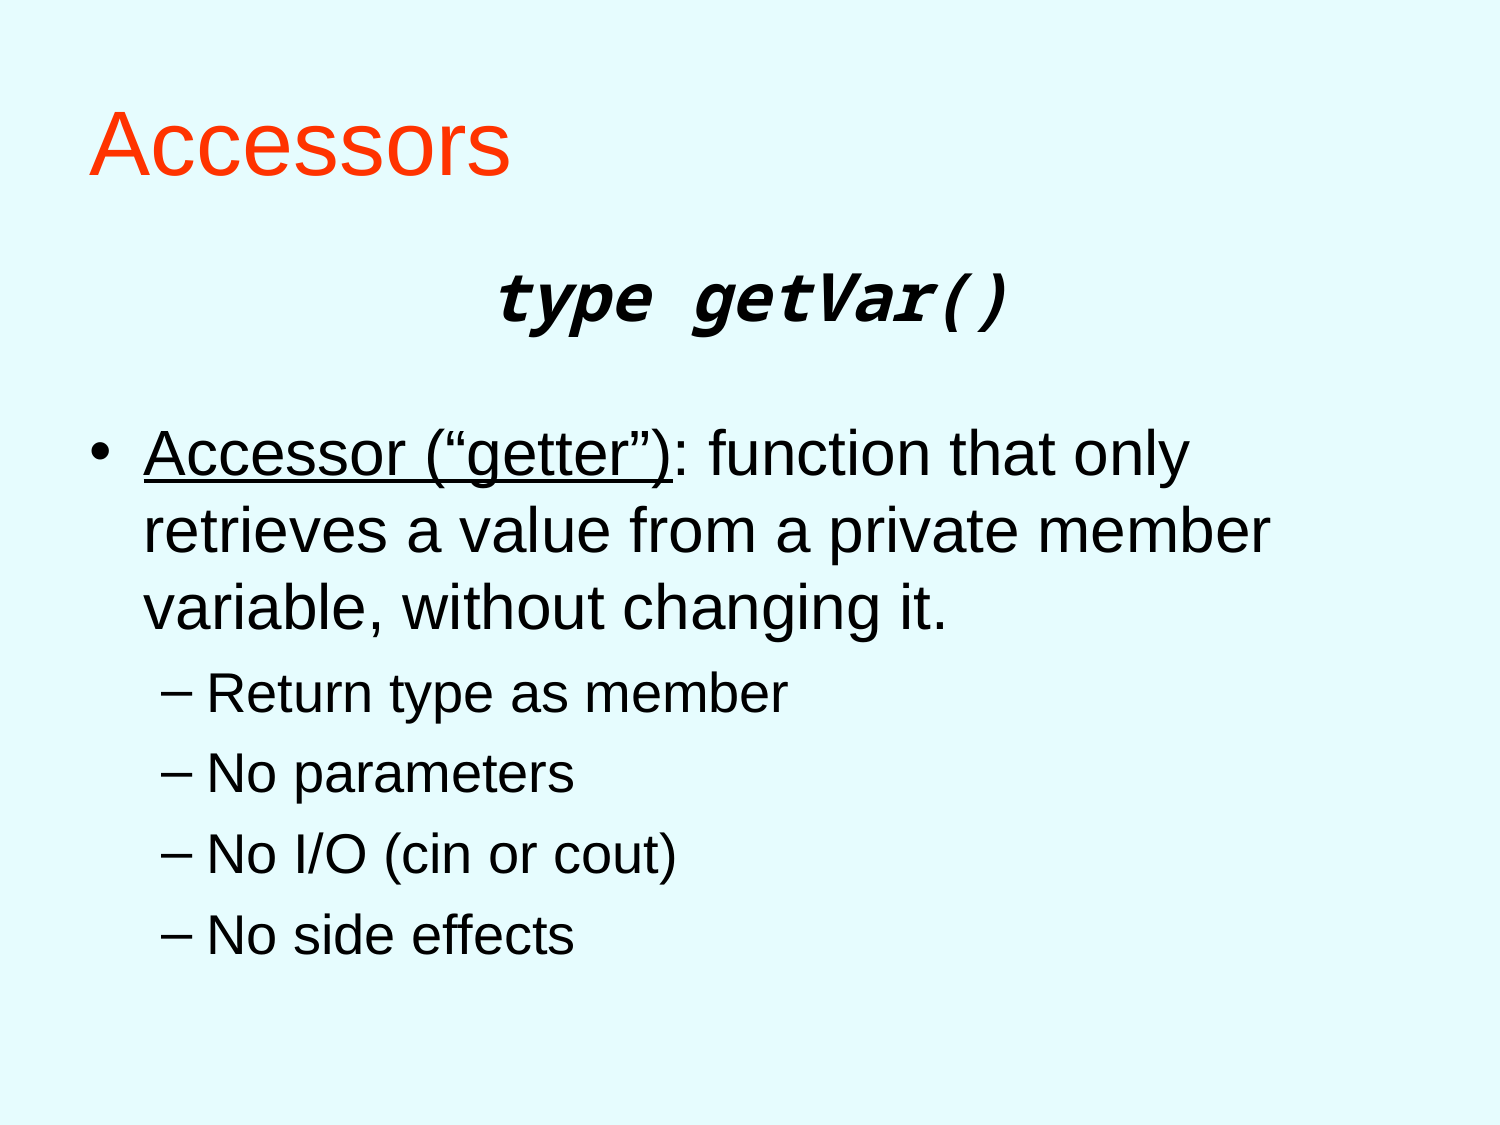

# Accessors
type getVar()
Accessor (“getter”): function that only retrieves a value from a private member variable, without changing it.
Return type as member
No parameters
No I/O (cin or cout)
No side effects